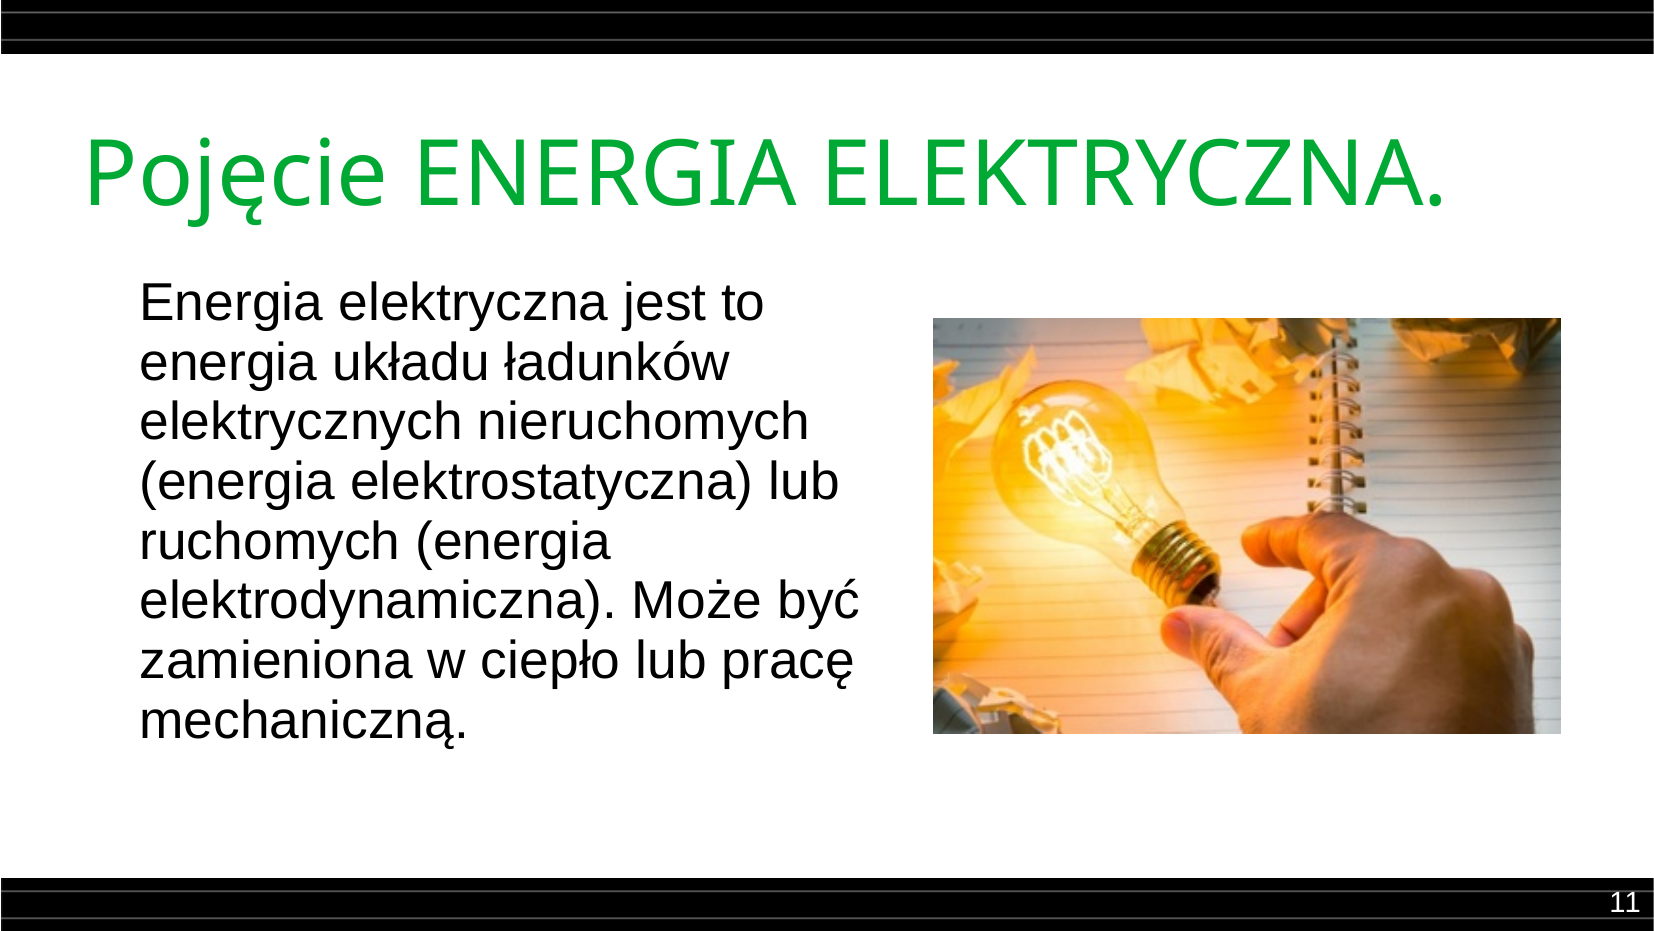

# Pojęcie ENERGIA ELEKTRYCZNA.
Energia elektryczna jest to energia układu ładunków elektrycznych nieruchomych (energia elektrostatyczna) lub ruchomych (energia elektrodynamiczna). Może być zamieniona w ciepło lub pracę mechaniczną.